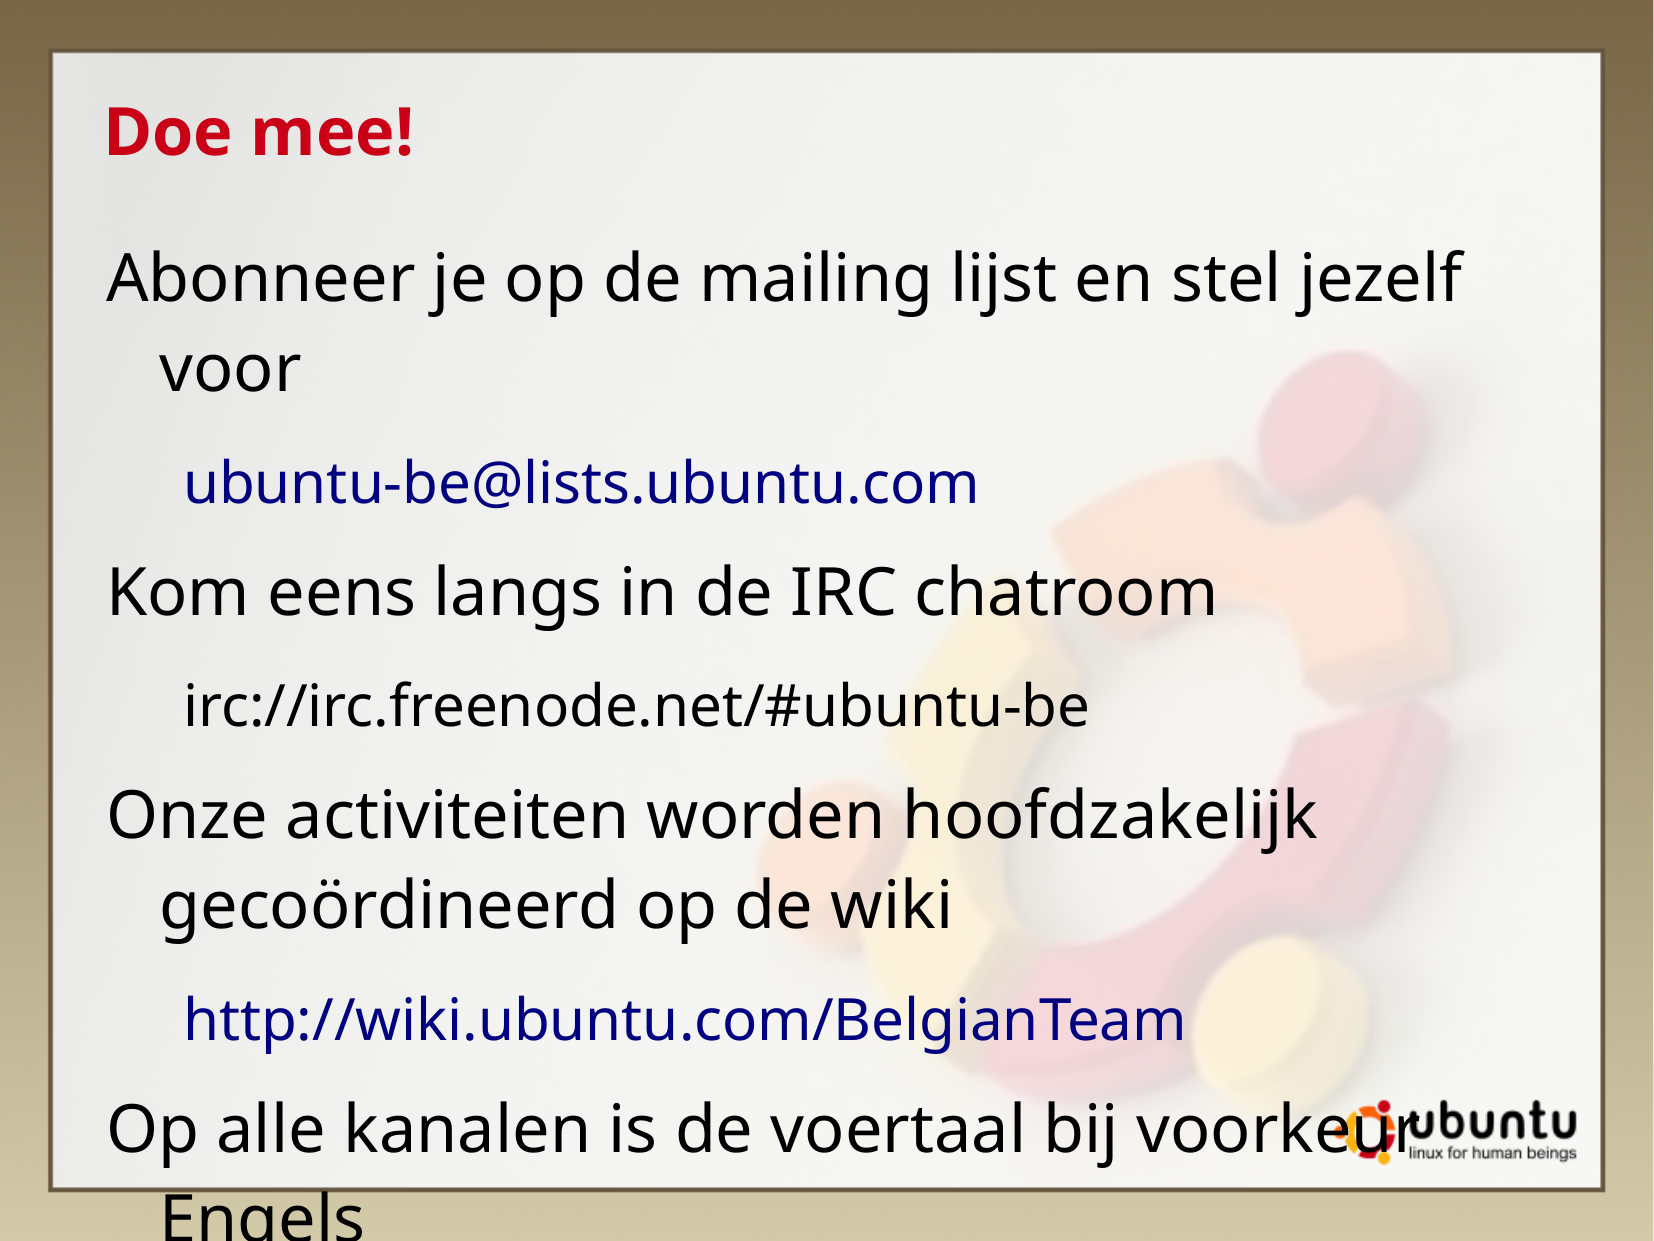

Doe mee!
# Abonneer je op de mailing lijst en stel jezelf voor
ubuntu-be@lists.ubuntu.com
Kom eens langs in de IRC chatroom
irc://irc.freenode.net/#ubuntu-be
Onze activiteiten worden hoofdzakelijk gecoördineerd op de wiki
http://wiki.ubuntu.com/BelgianTeam
Op alle kanalen is de voertaal bij voorkeur Engels